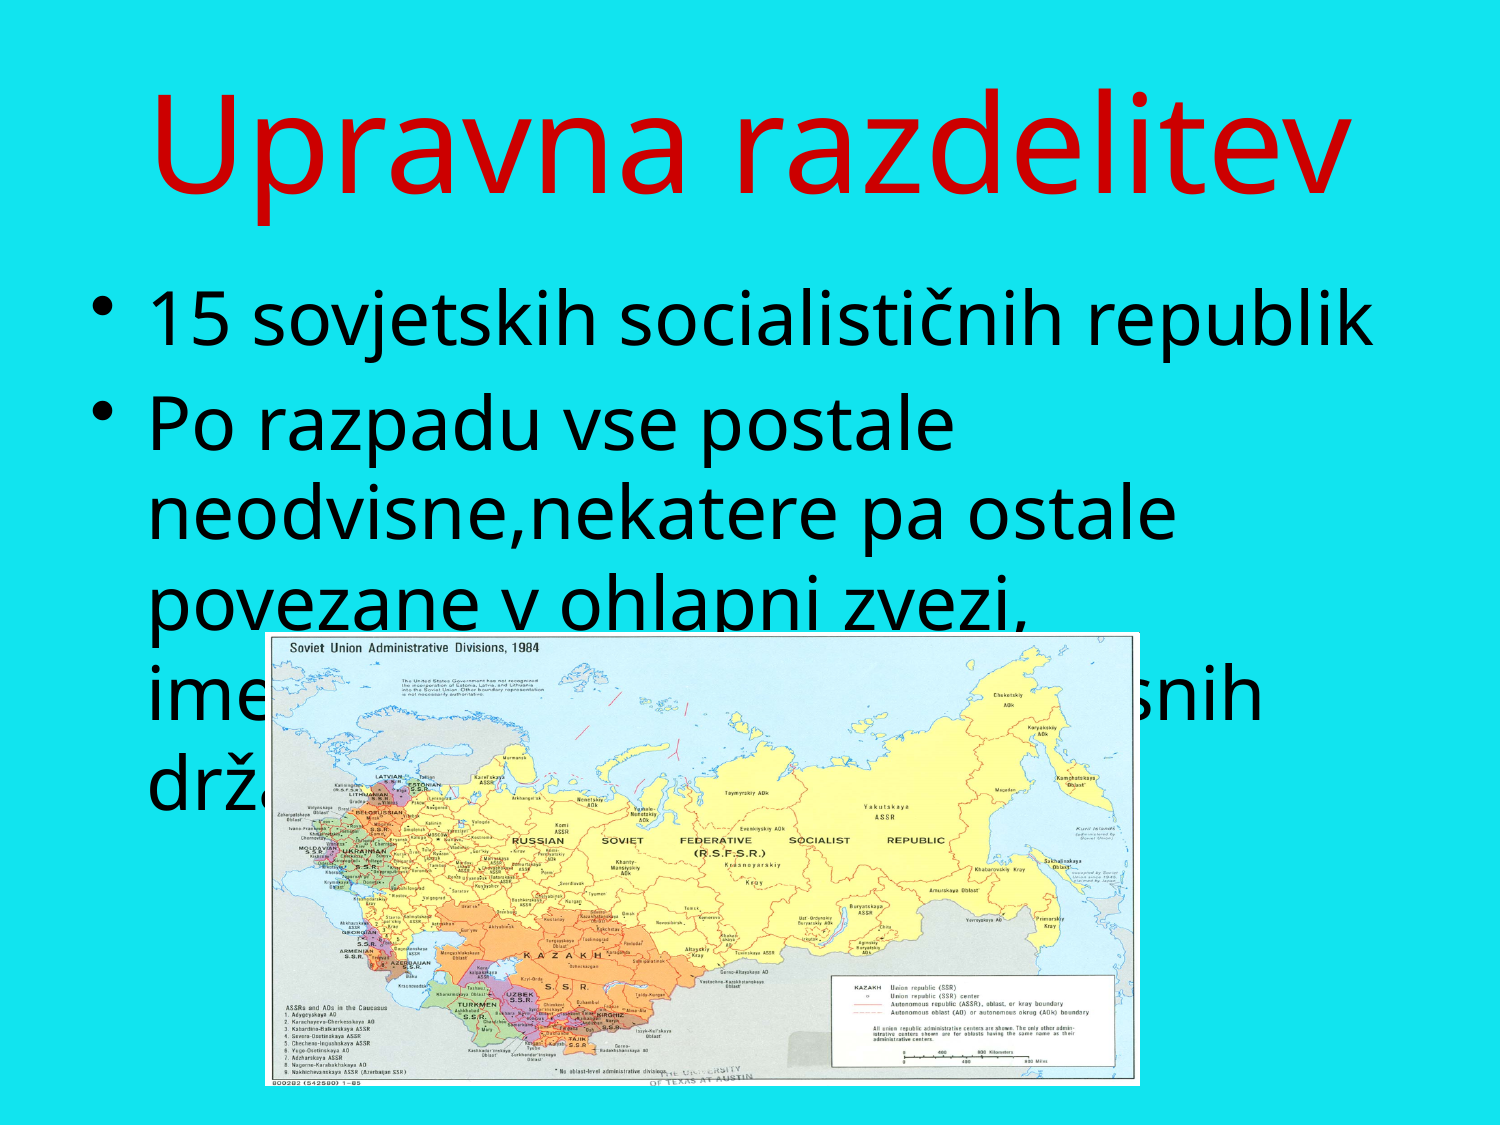

# Upravna razdelitev
15 sovjetskih socialističnih republik
Po razpadu vse postale neodvisne,nekatere pa ostale povezane v ohlapni zvezi, imenovani Skupnost neodvisnih držav.
http://www.google.si/imgres?imgurl=http://images.nationmaster.com/images/motw/commonwealth/soviet_union_admin_1984.jpg&imgrefurl=http://maps.nationmaster.com/country/sr/1&usg=__-5wgLQxvr3GCouQv5bH4DUaS71c=&h=1405&w=1939&sz=374&hl=sl&start=15&zoom=1&tbnid=ezpZE1yax2W41M:&tbnh=118&tbnw=163&prev=/images%3Fq%3Dsovjetska%2Bzveza%26um%3D1%26hl%3Dsl%26biw%3D1024%26bih%3D578%26tbs%3Disch:10%2C456&um=1&itbs=1&iact=rc&dur=448&ei=nS_NTIXGM5WTjAeOvMnXBw&oei=QC_NTMXBEoHNjAfZ-InXBw&esq=27&page=2&ndsp=15&ved=1t:429,r:0,s:15&tx=142&ty=86&biw=1024&bih=578